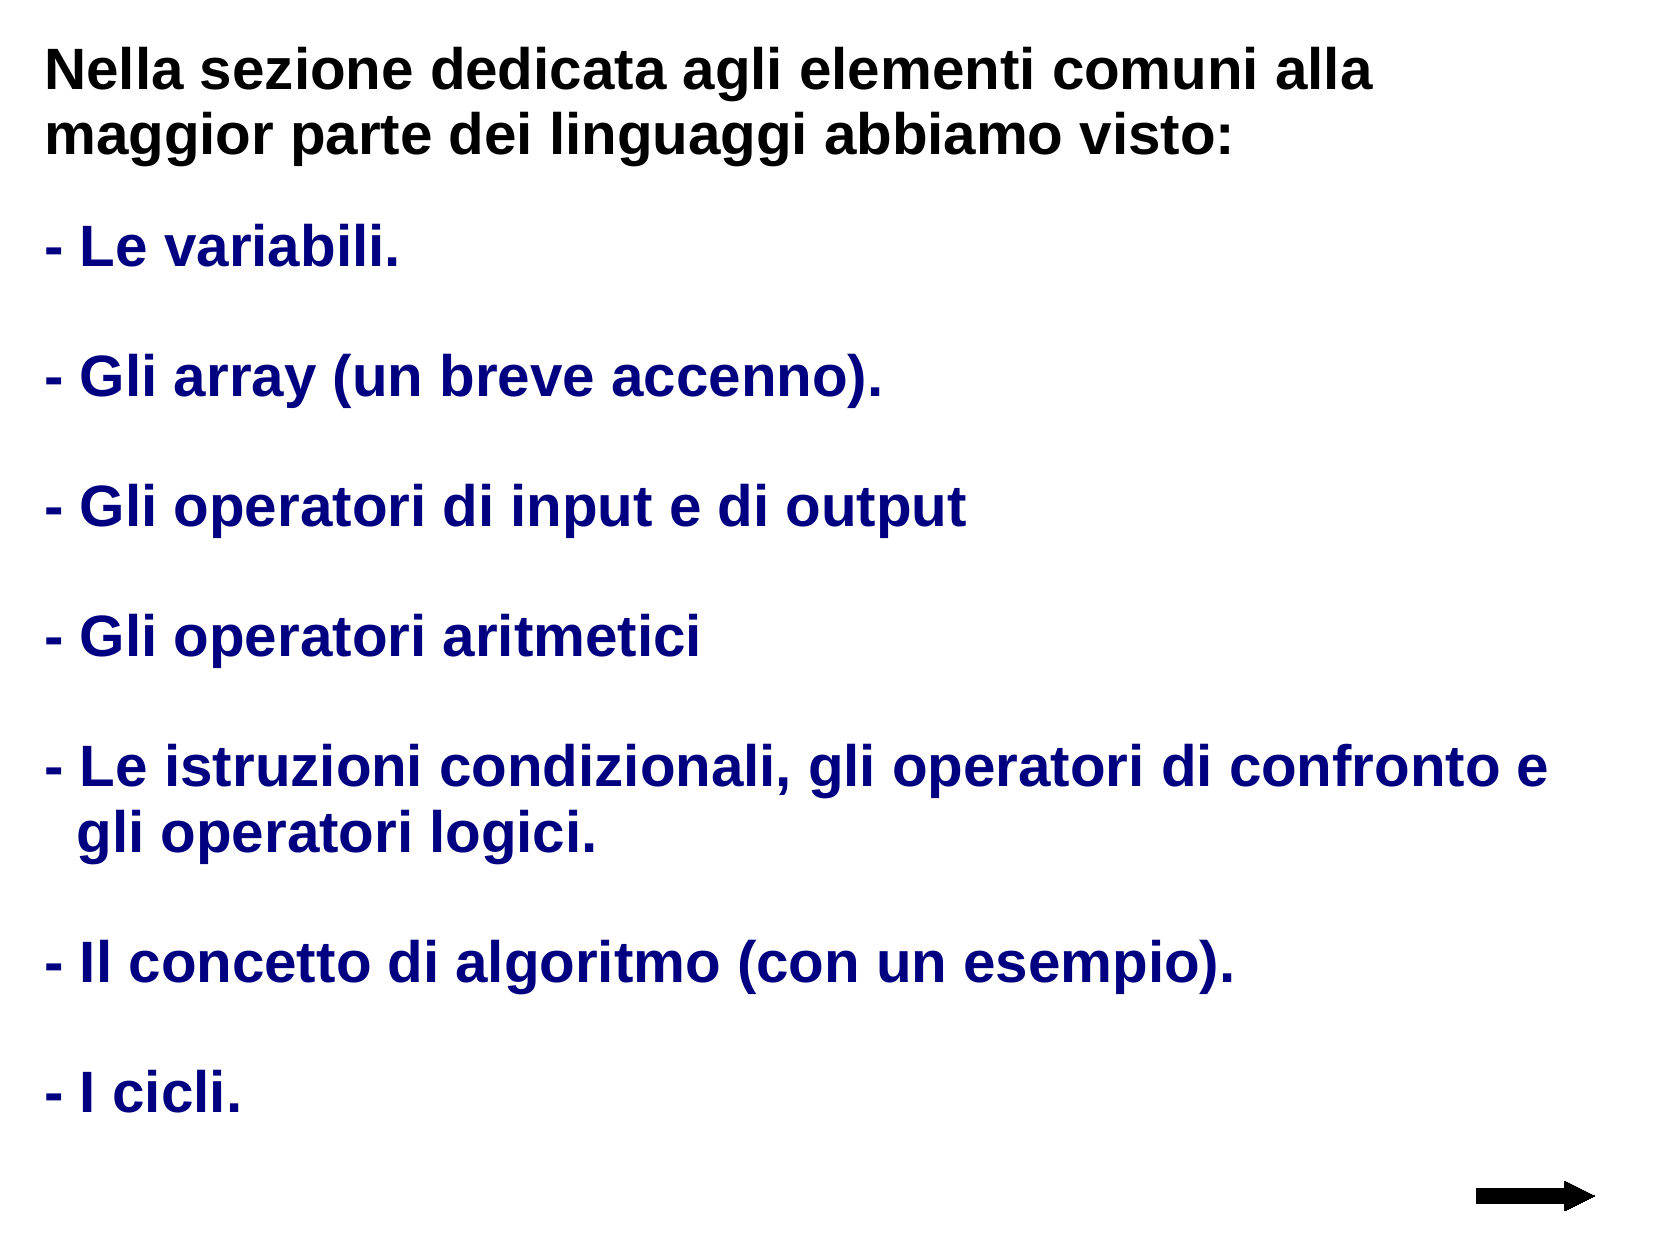

Nella sezione dedicata agli elementi comuni alla maggior parte dei linguaggi abbiamo visto:
- Le variabili.
- Gli array (un breve accenno).
- Gli operatori di input e di output
- Gli operatori aritmetici
- Le istruzioni condizionali, gli operatori di confronto e gli operatori logici.
- Il concetto di algoritmo (con un esempio).
- I cicli.